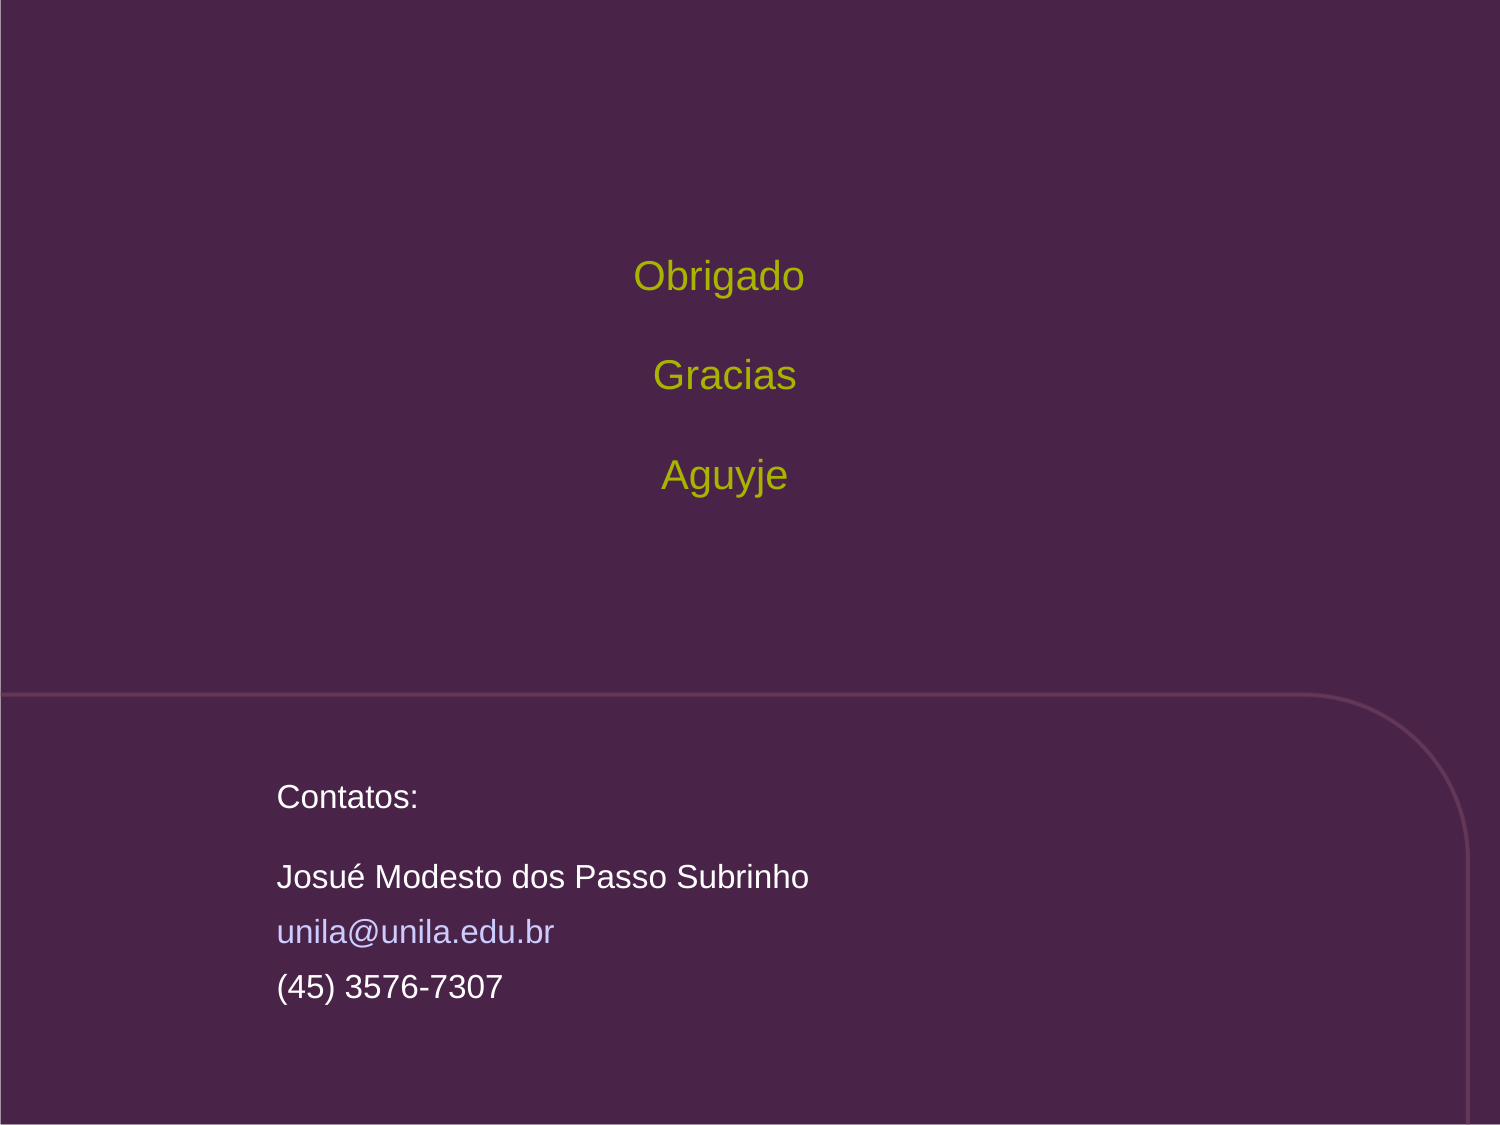

Obrigado
Gracias
Aguyje
Contatos:
Josué Modesto dos Passo Subrinho
unila@unila.edu.br
(45) 3576-7307